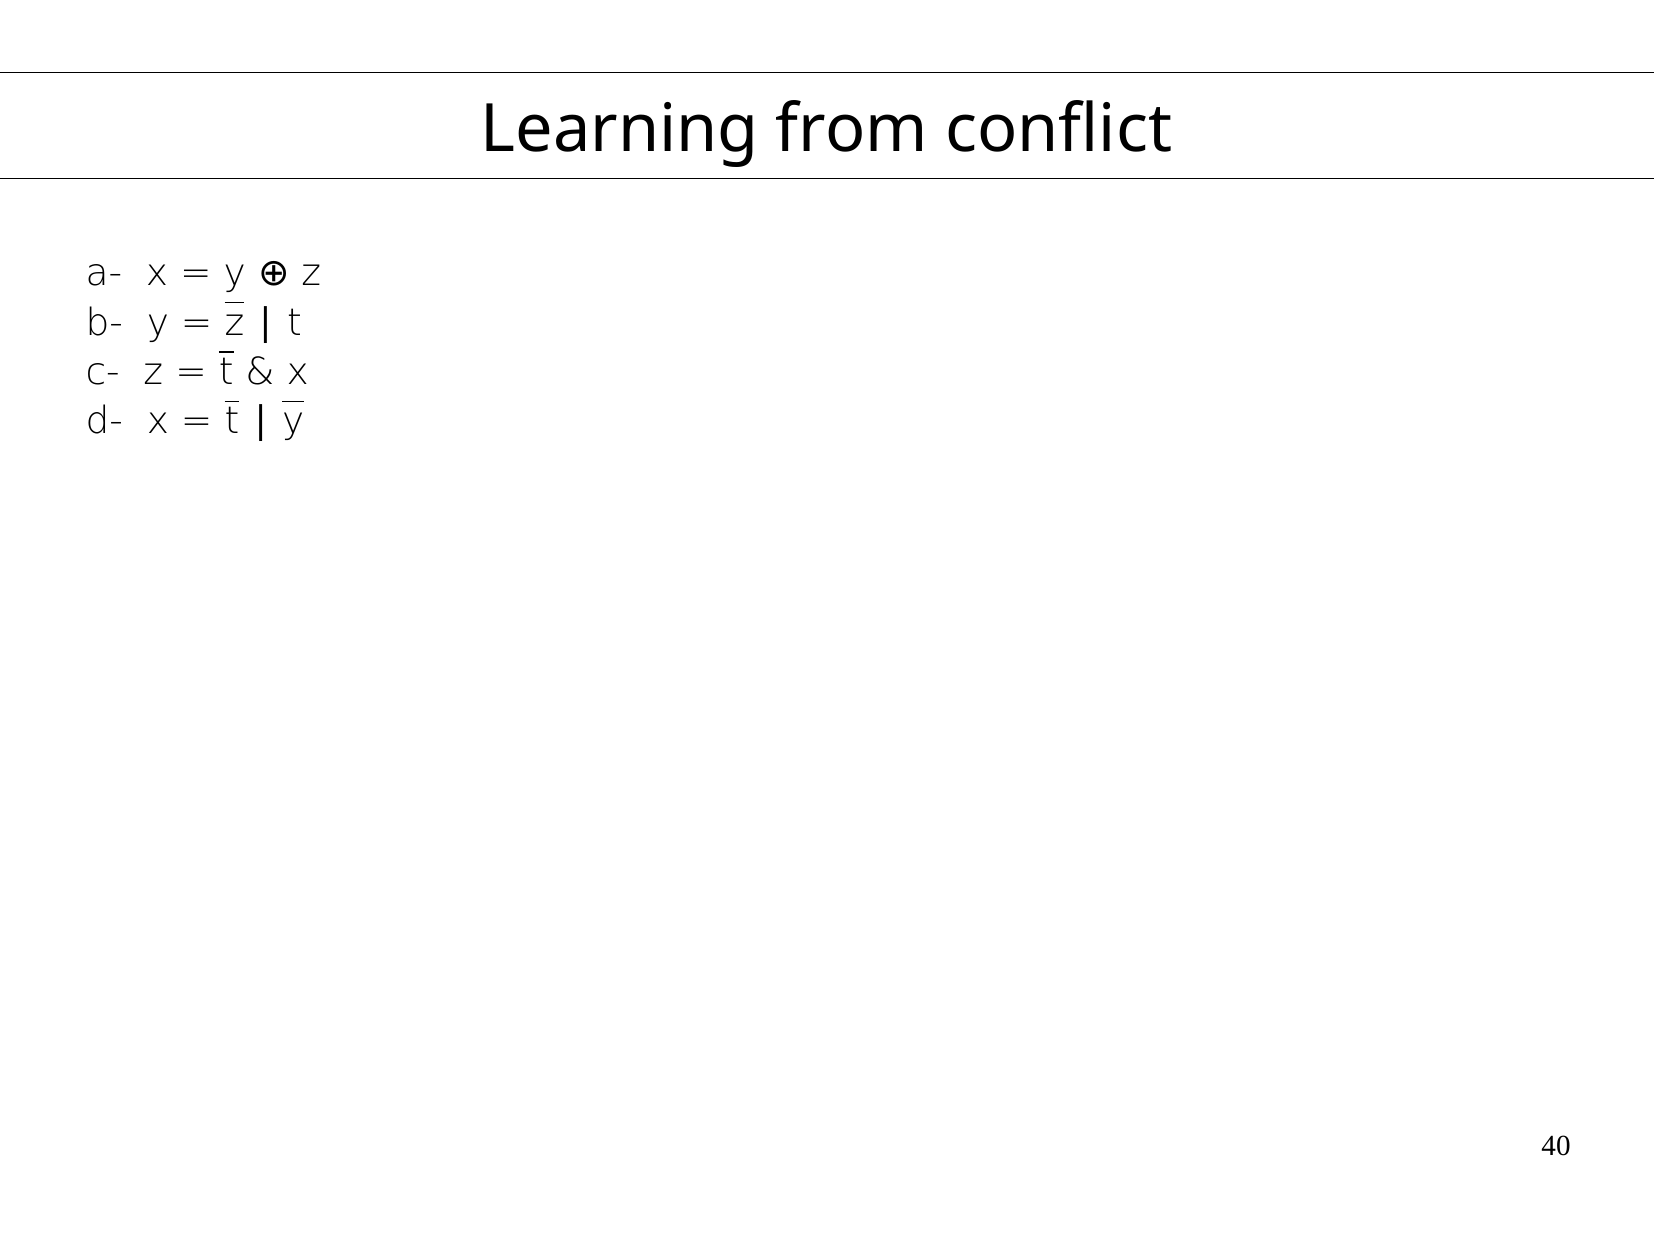

Now this is very VERY preliminary.
We'll see different things we are investigating but we're not there yet.
Let's start see an example, and let's say the vector are of size one.
⋈⊕⋁⋀⇒∣≪≫∈
Learning from conflict
a- x = y ⊕ z
b- y = z ∣ t
c- z = t & x
d- x = t ∣ y
40